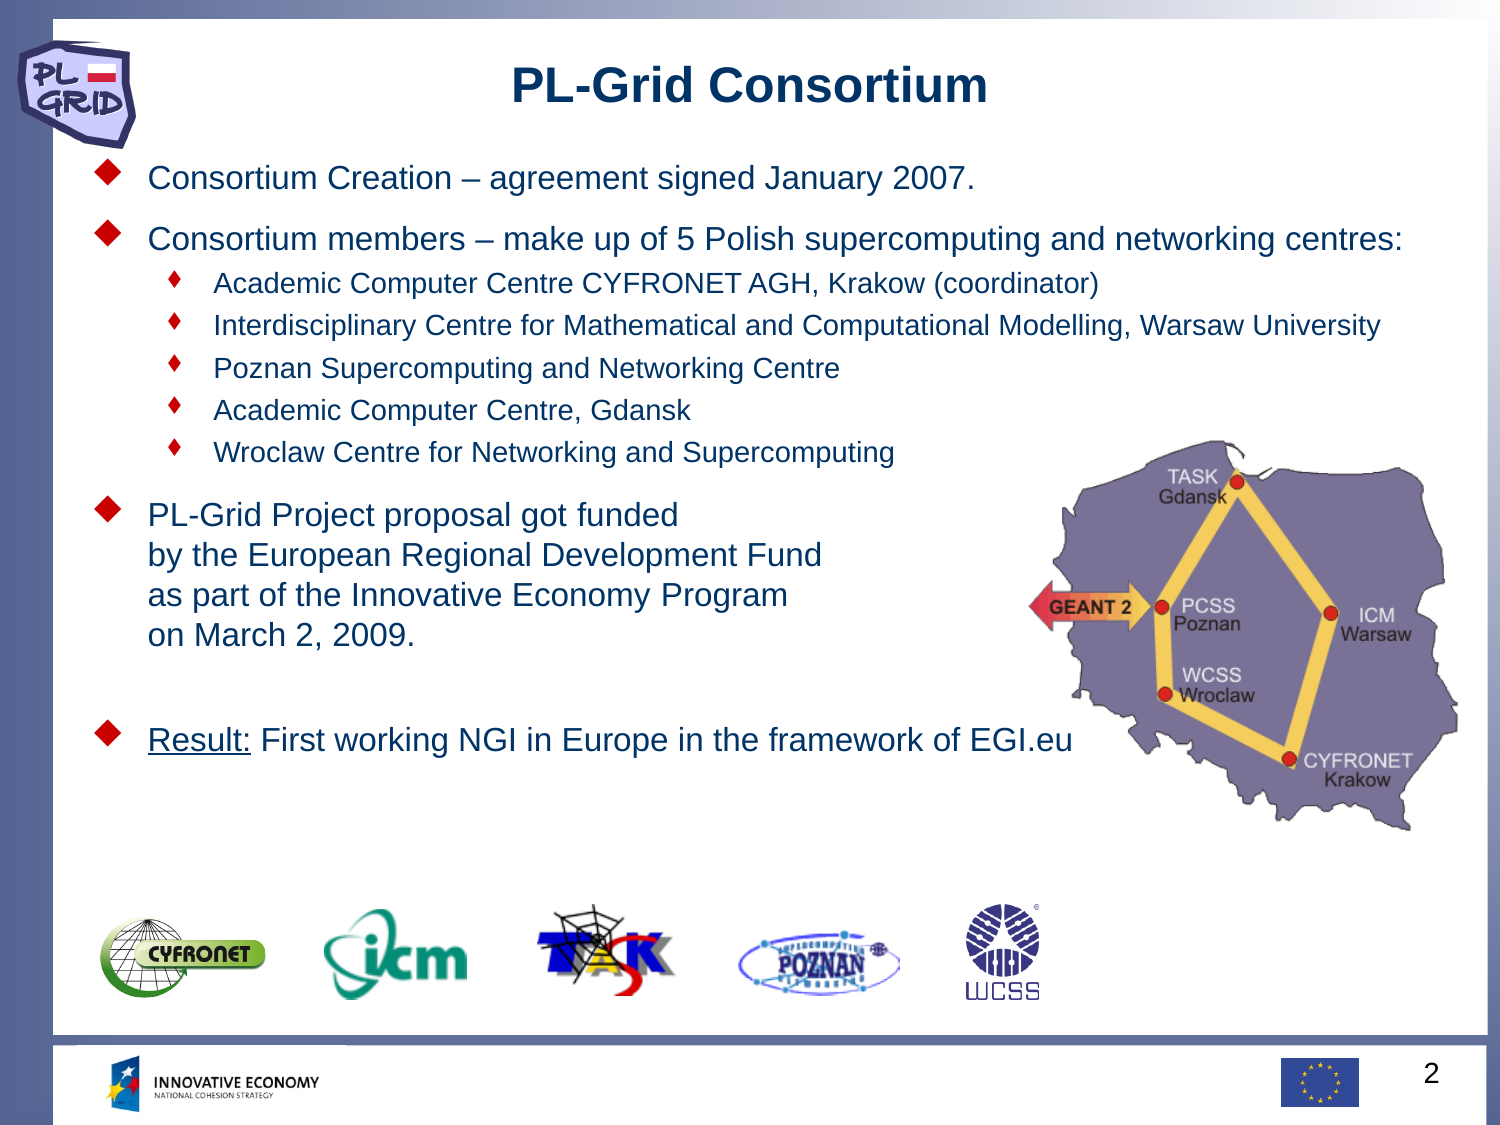

# PL-Grid Consortium
Consortium Creation – agreement signed January 2007.
Consortium members – make up of 5 Polish supercomputing and networking centres:
Academic Computer Centre CYFRONET AGH, Krakow (coordinator)
Interdisciplinary Centre for Mathematical and Computational Modelling, Warsaw University
Poznan Supercomputing and Networking Centre
Academic Computer Centre, Gdansk
Wroclaw Centre for Networking and Supercomputing
PL-Grid Project proposal got funded
by the European Regional Development Fund
as part of the Innovative Economy Program
on March 2, 2009.
Result: First working NGI in Europe in the framework of EGI.eu